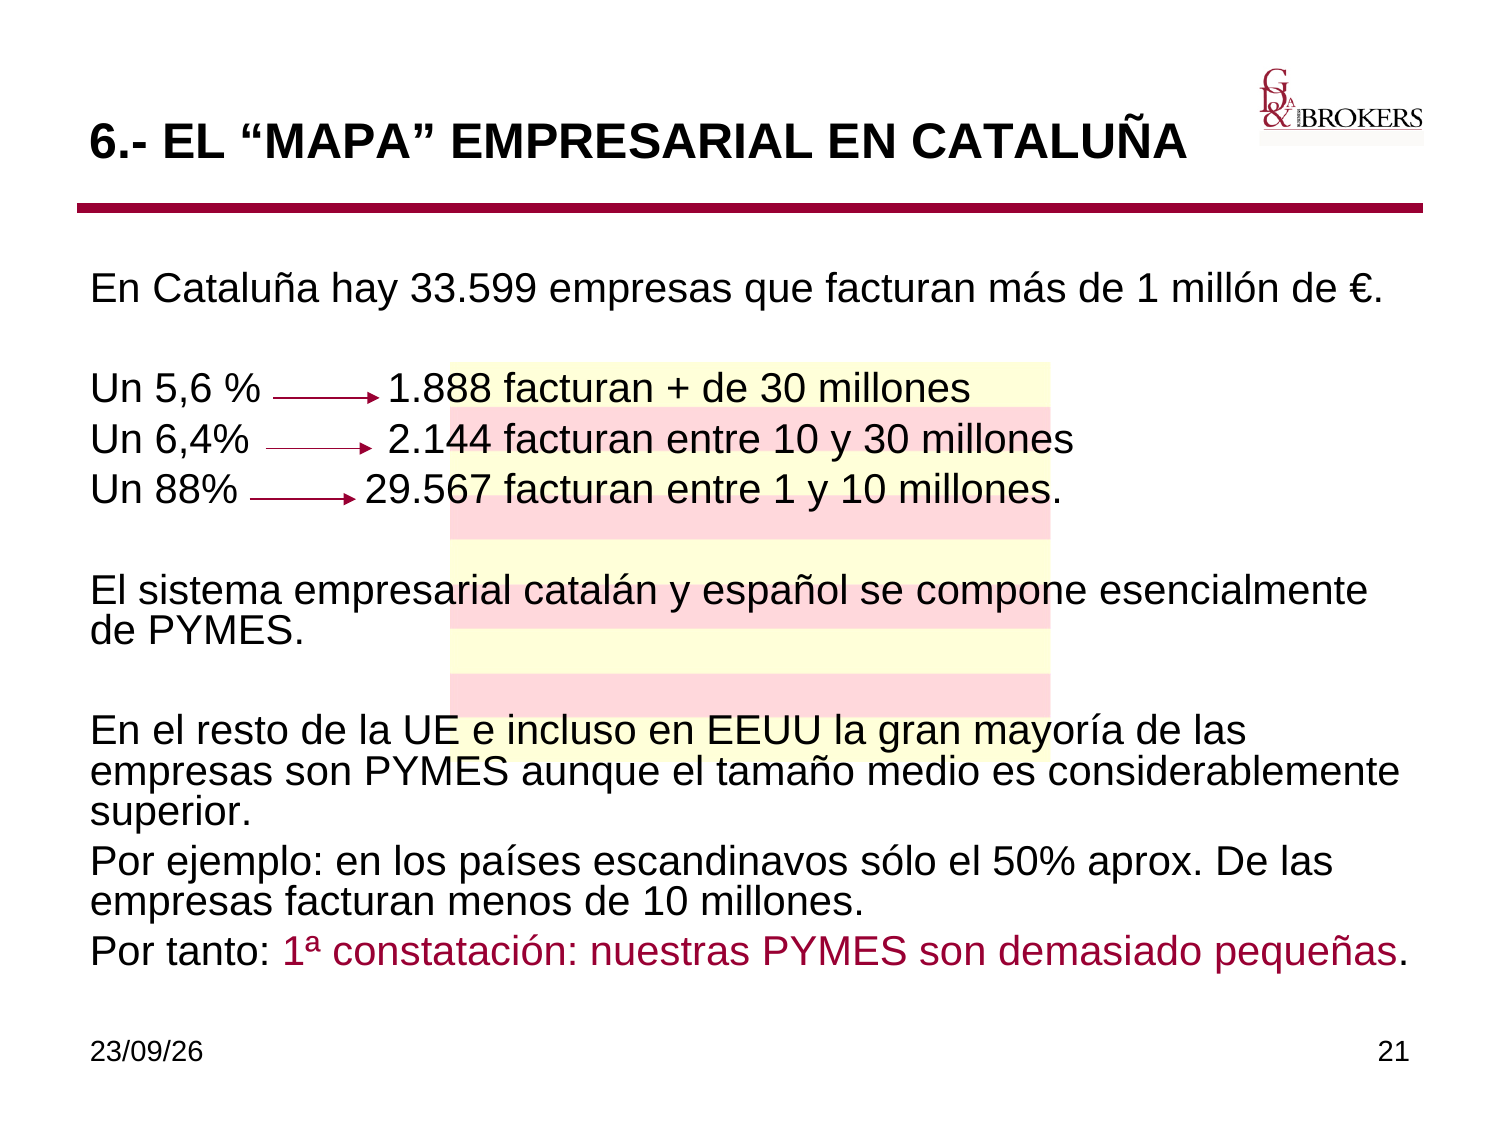

# 6.- EL “MAPA” EMPRESARIAL EN CATALUÑA
En Cataluña hay 33.599 empresas que facturan más de 1 millón de €.
Un 5,6 % 1.888 facturan + de 30 millones
Un 6,4% 2.144 facturan entre 10 y 30 millones
Un 88% 29.567 facturan entre 1 y 10 millones.
El sistema empresarial catalán y español se compone esencialmente de PYMES.
En el resto de la UE e incluso en EEUU la gran mayoría de las empresas son PYMES aunque el tamaño medio es considerablemente superior.
Por ejemplo: en los países escandinavos sólo el 50% aprox. De las empresas facturan menos de 10 millones.
Por tanto: 1ª constatación: nuestras PYMES son demasiado pequeñas.
21